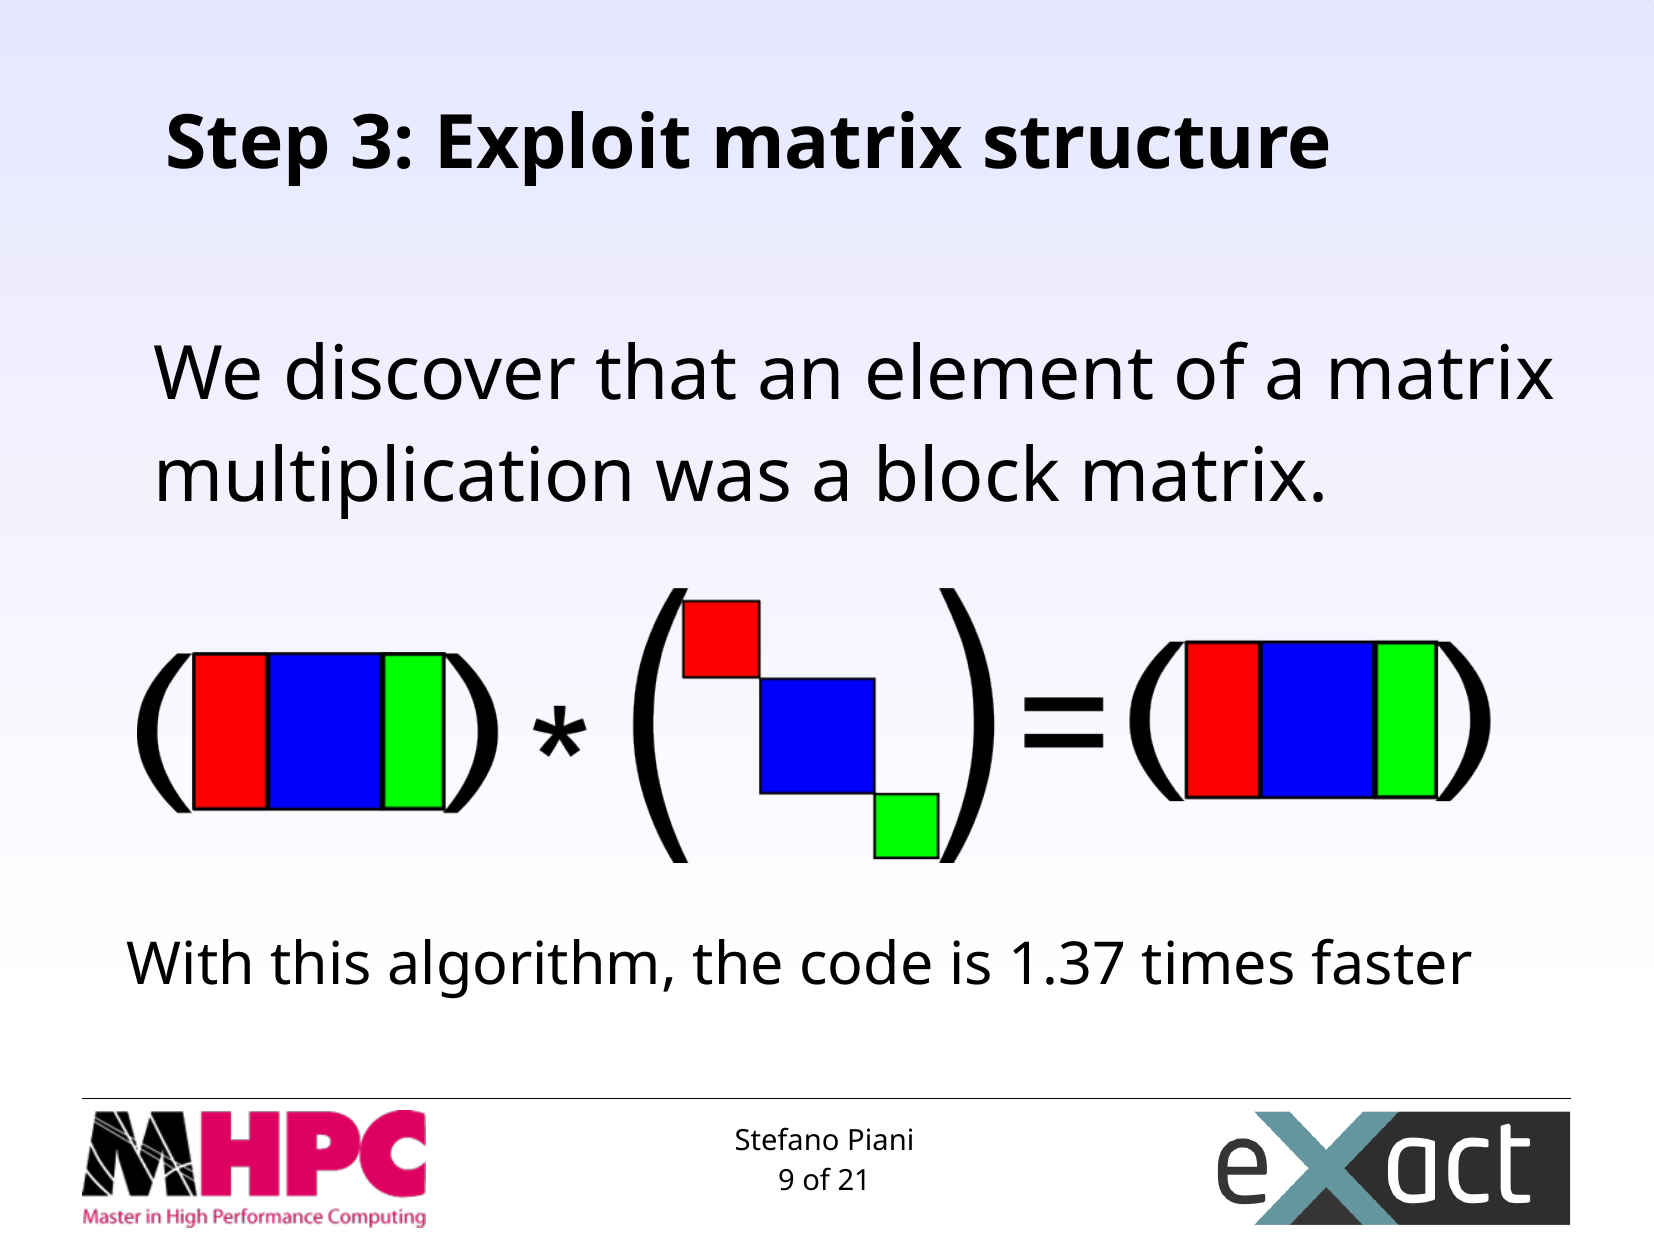

# Step 3: Exploit matrix structure
We discover that an element of a matrix multiplication was a block matrix.
With this algorithm, the code is 1.37 times faster
9